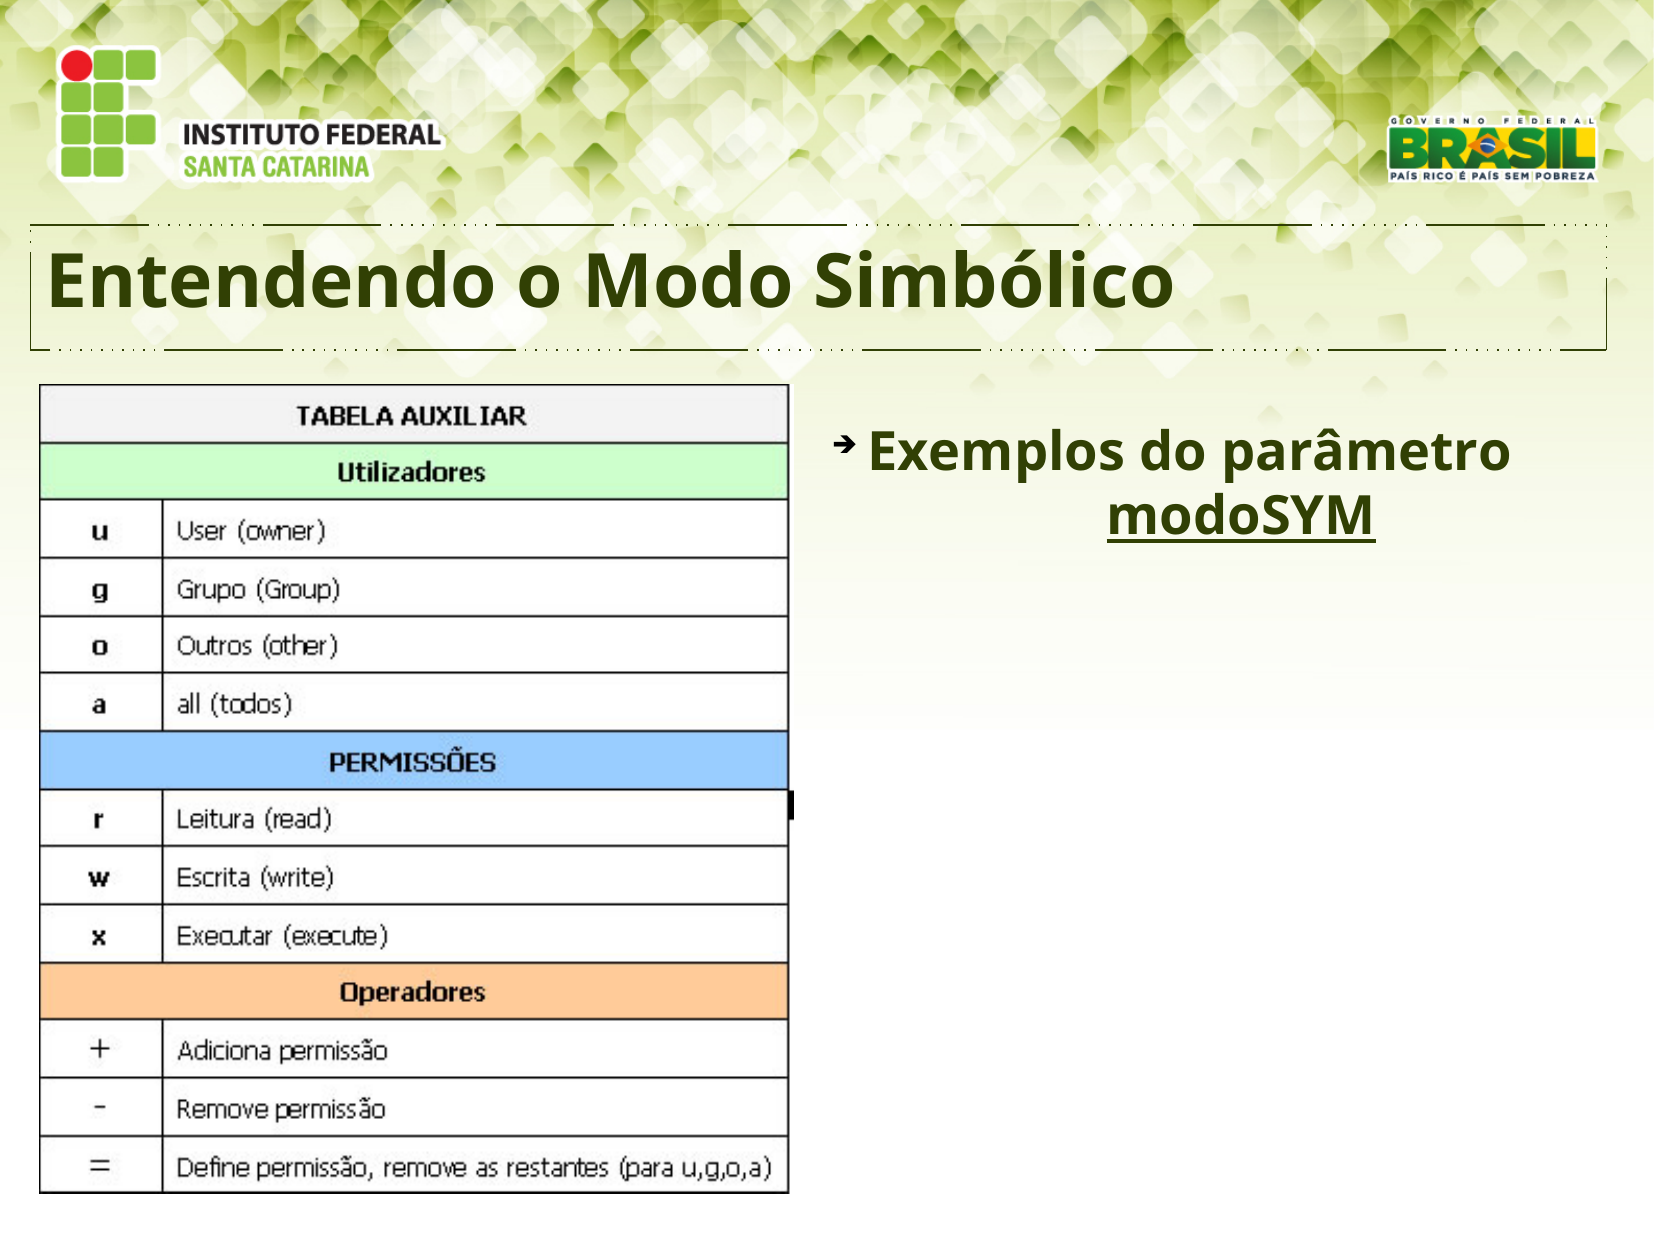

Entendendo o Modo Simbólico
Exemplos do parâmetro
modoSYM